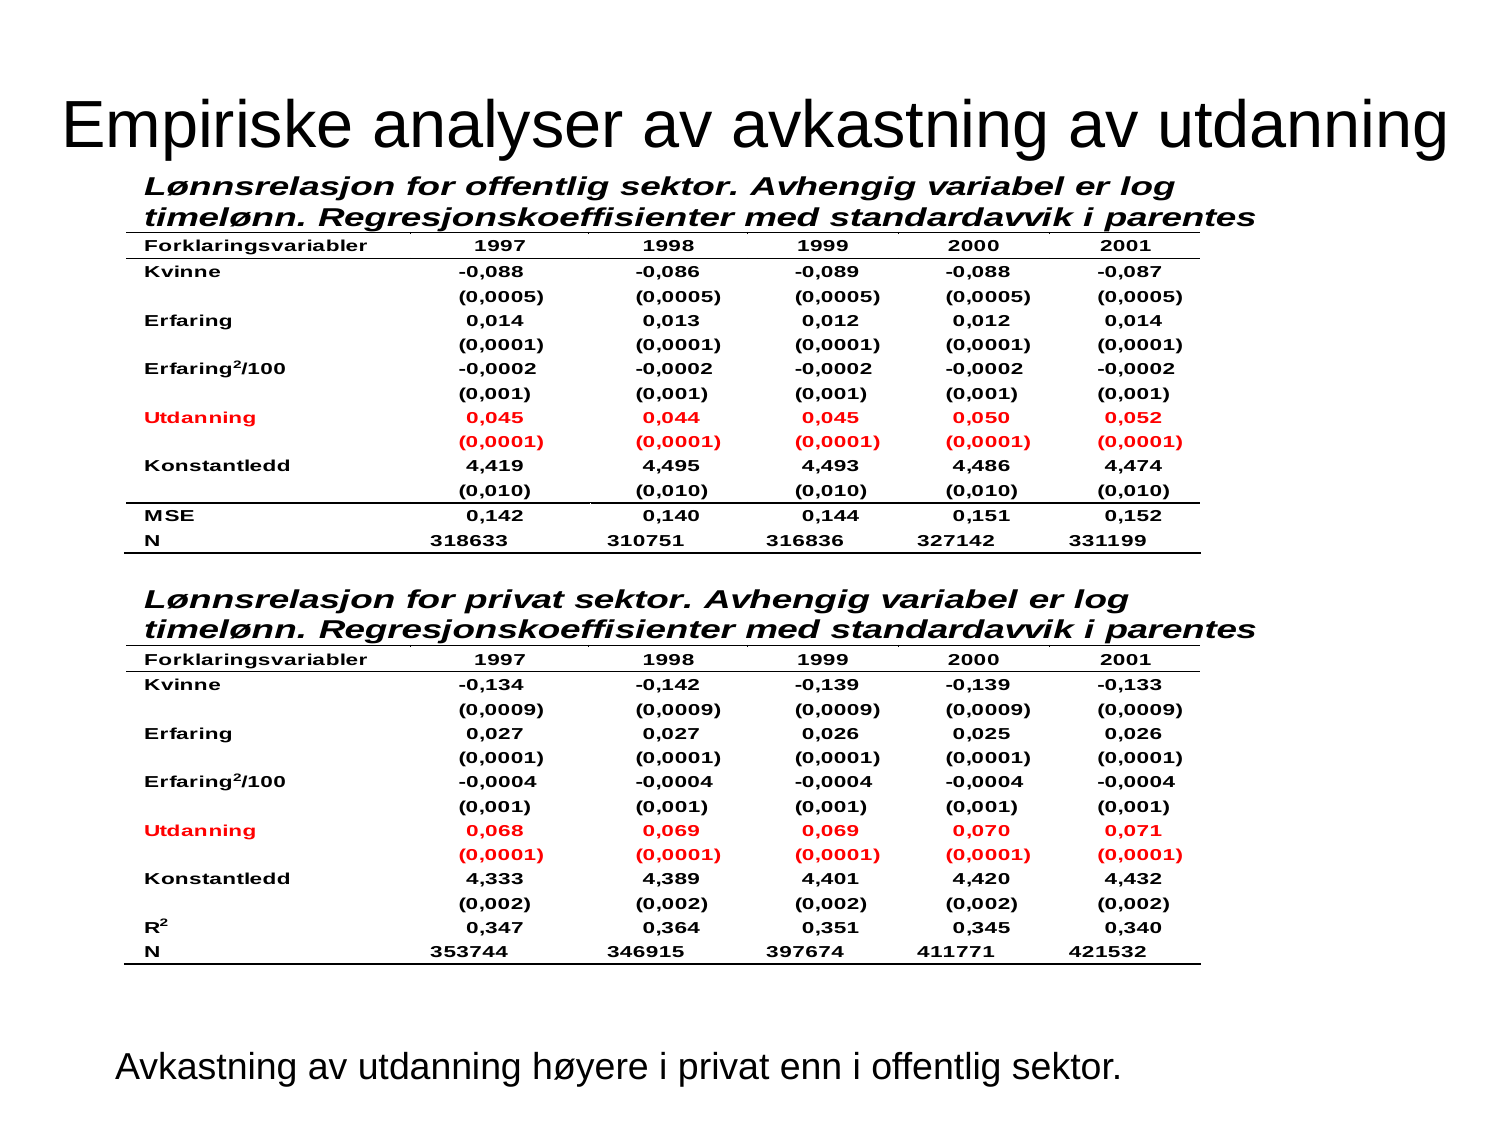

# Empiriske analyser av avkastning av utdanning
Avkastning av utdanning høyere i privat enn i offentlig sektor.